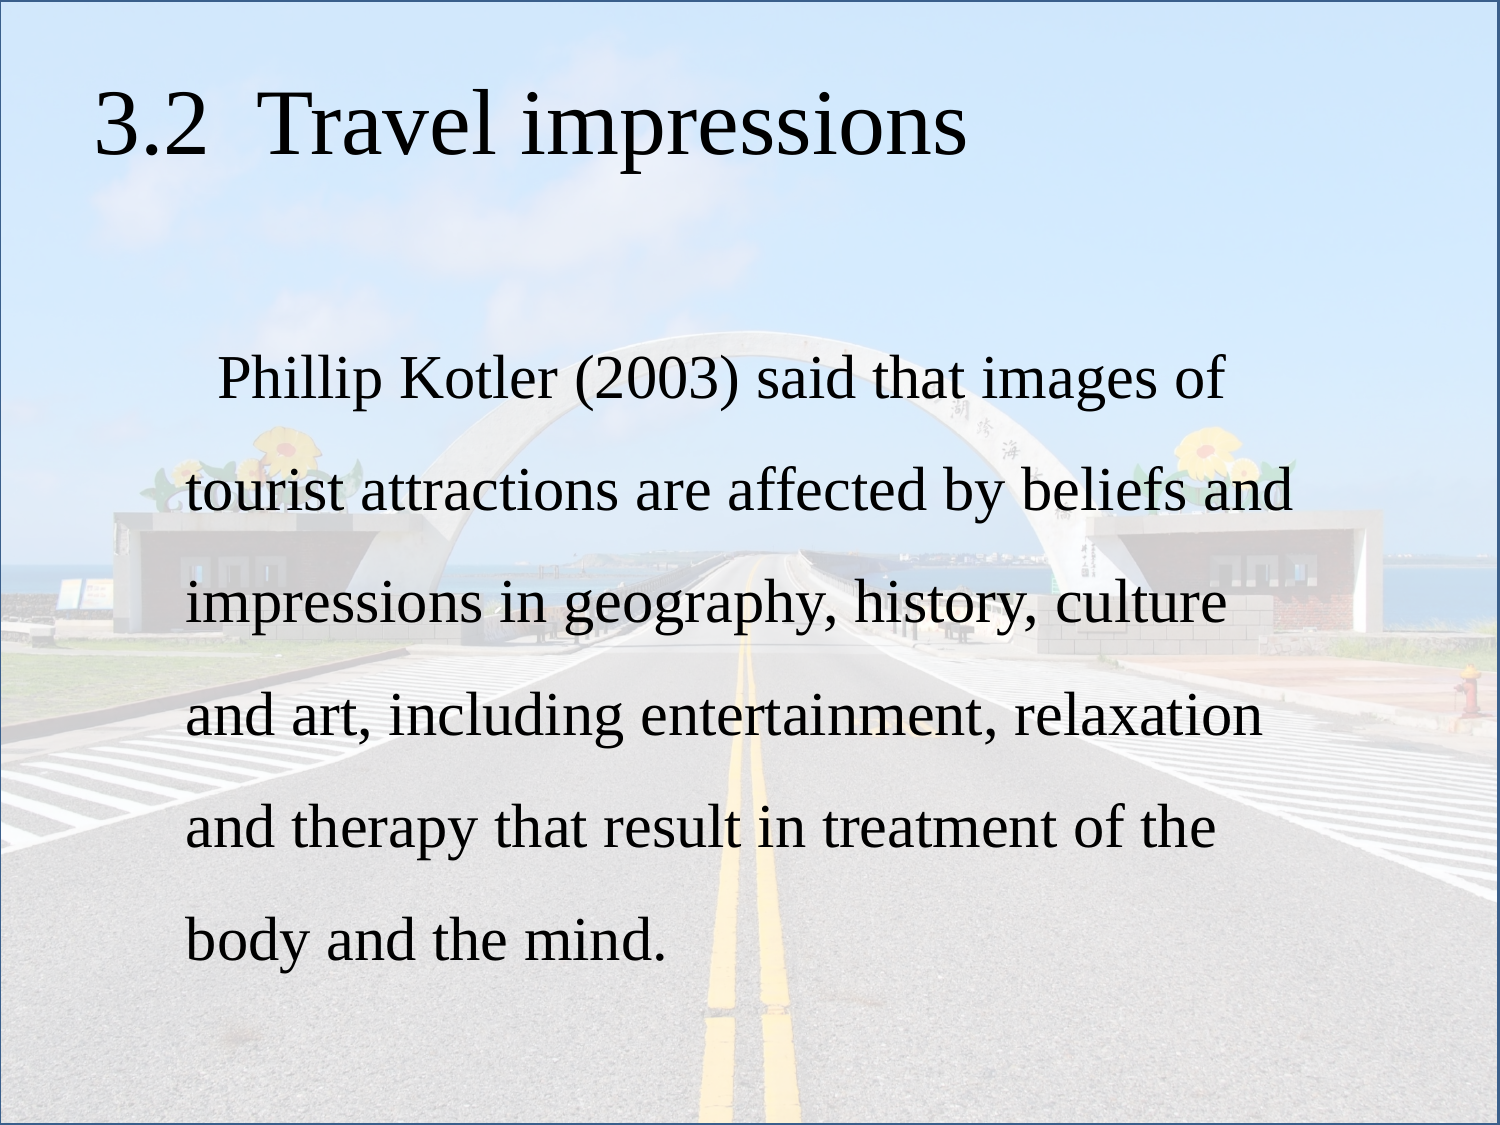

# 3.2 Travel impressions
 Phillip Kotler (2003) said that images of tourist attractions are affected by beliefs and impressions in geography, history, culture and art, including entertainment, relaxation and therapy that result in treatment of the body and the mind.